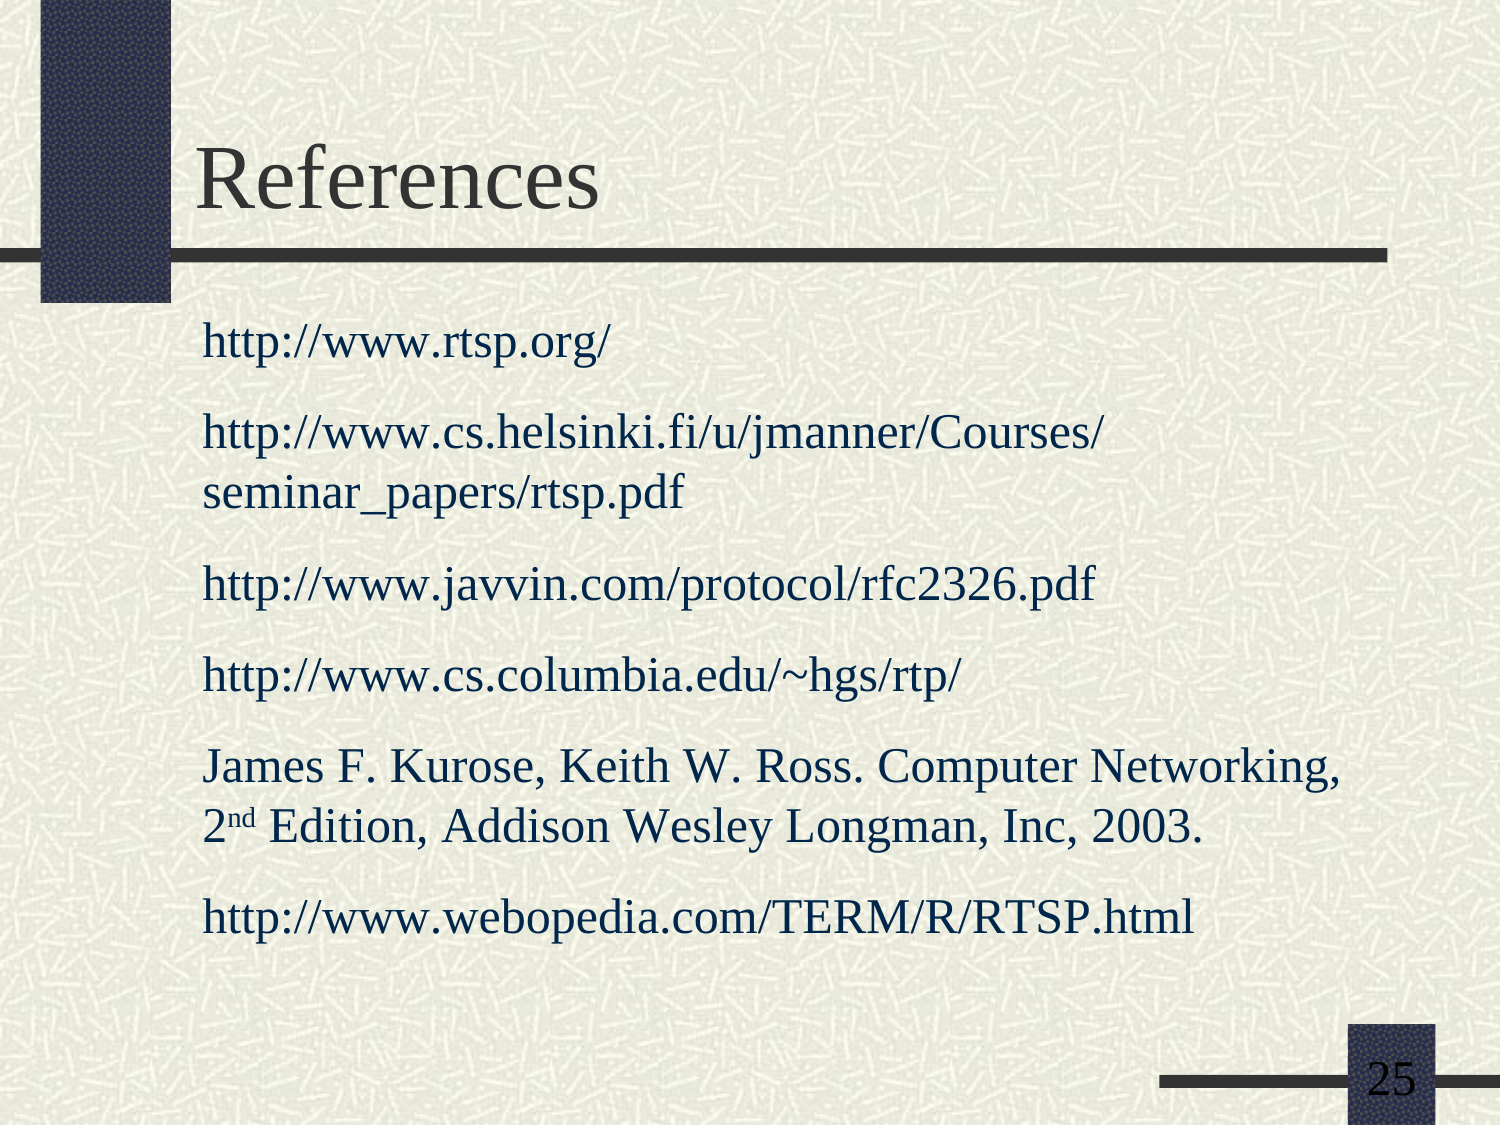

# References
http://www.rtsp.org/
http://www.cs.helsinki.fi/u/jmanner/Courses/seminar_papers/rtsp.pdf
http://www.javvin.com/protocol/rfc2326.pdf
http://www.cs.columbia.edu/~hgs/rtp/
James F. Kurose, Keith W. Ross. Computer Networking, 2nd Edition, Addison Wesley Longman, Inc, 2003.
http://www.webopedia.com/TERM/R/RTSP.html
25